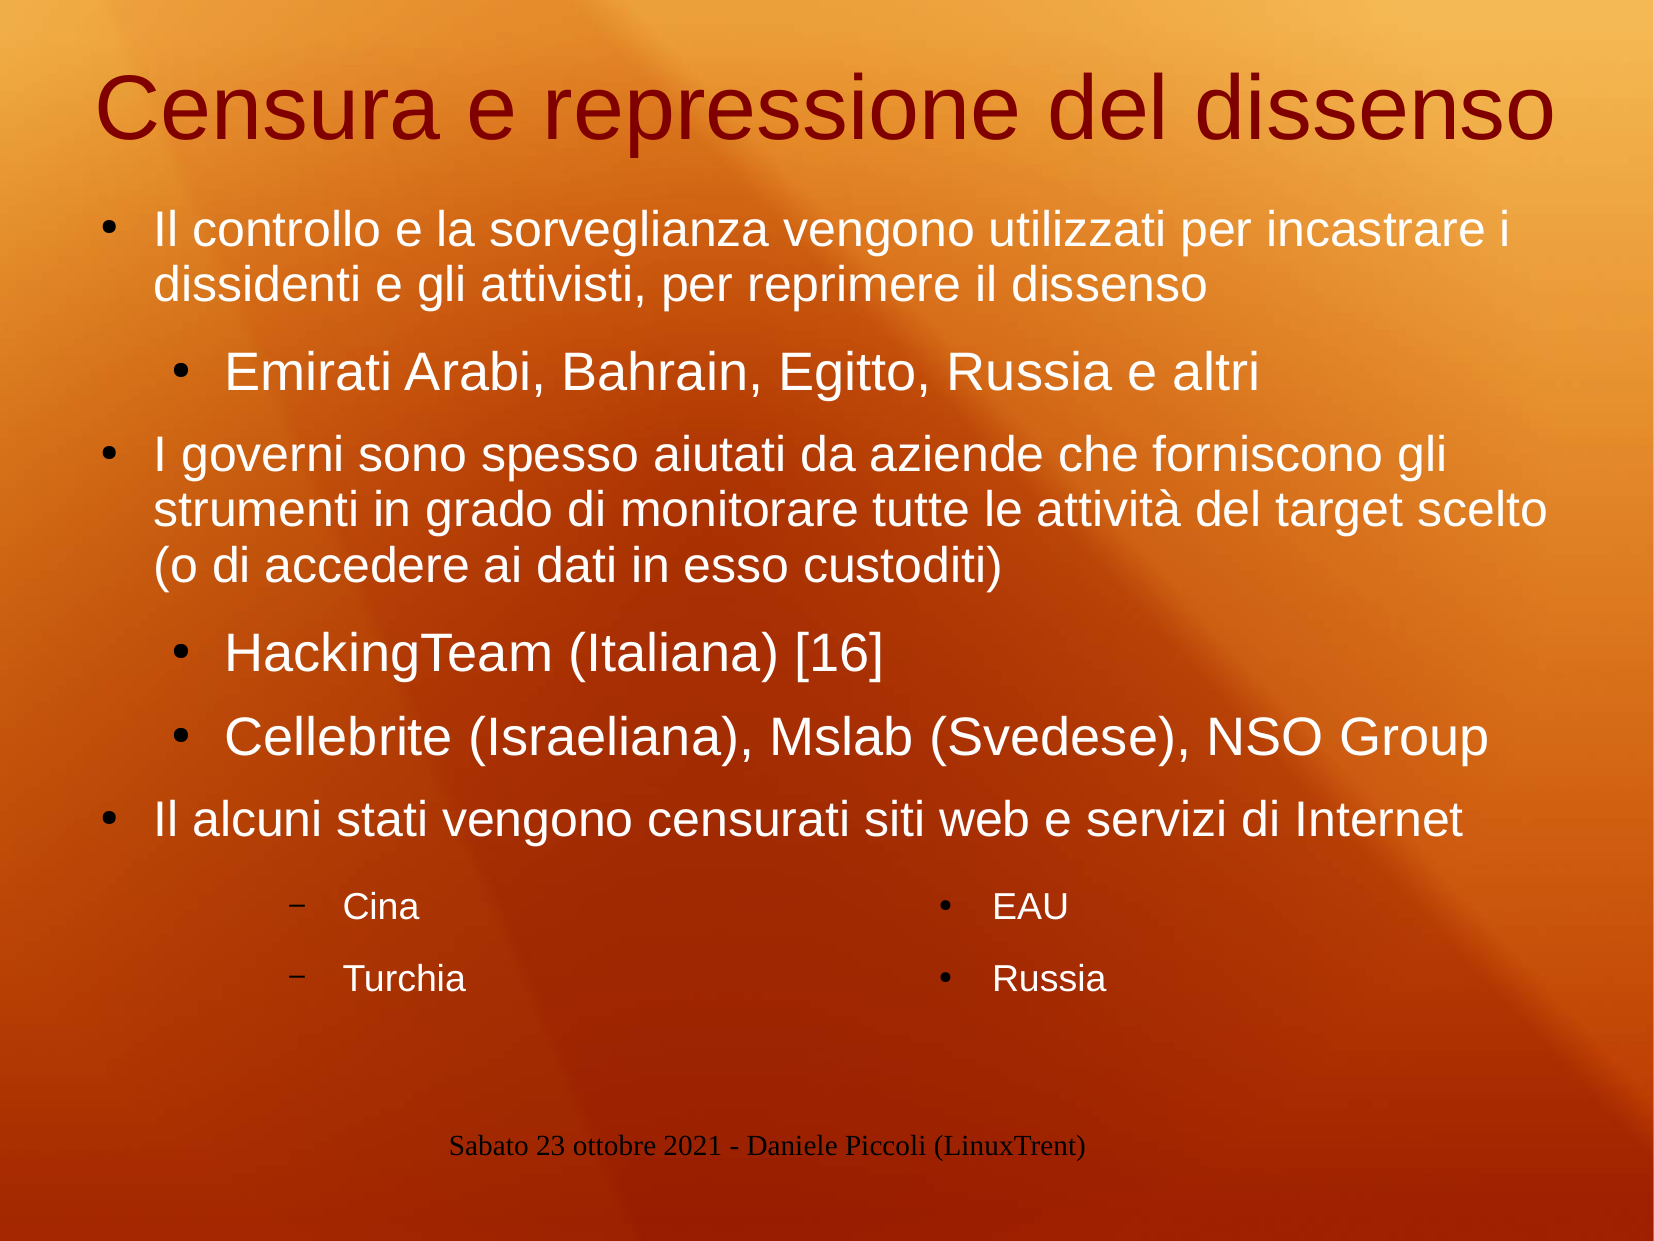

# Censura e repressione del dissenso
Il controllo e la sorveglianza vengono utilizzati per incastrare i dissidenti e gli attivisti, per reprimere il dissenso
Emirati Arabi, Bahrain, Egitto, Russia e altri
I governi sono spesso aiutati da aziende che forniscono gli strumenti in grado di monitorare tutte le attività del target scelto (o di accedere ai dati in esso custoditi)
HackingTeam (Italiana) [16]
Cellebrite (Israeliana), Mslab (Svedese), NSO Group
Il alcuni stati vengono censurati siti web e servizi di Internet
Cina
Turchia
EAU
Russia
Sabato 23 ottobre 2021 - Daniele Piccoli (LinuxTrent)